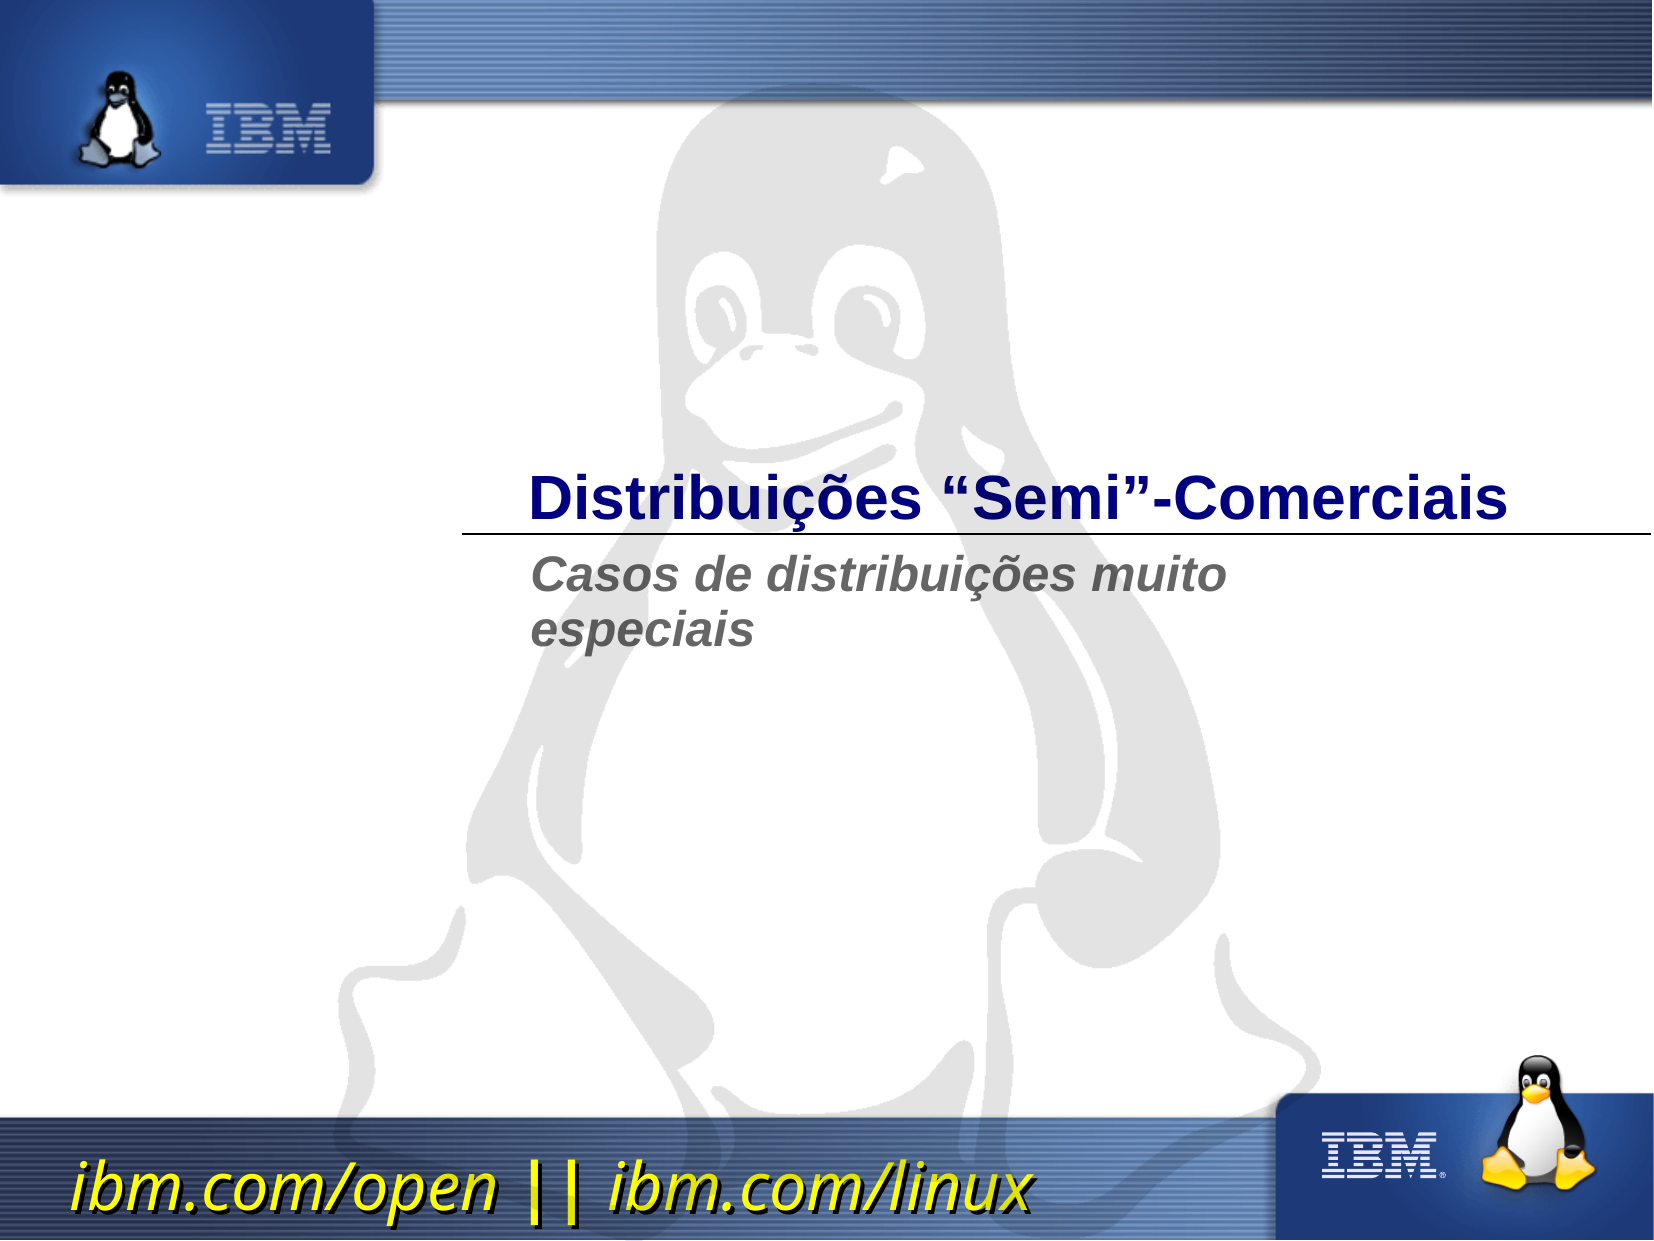

Distribuições “Semi”-Comerciais
Casos de distribuições muito especiais